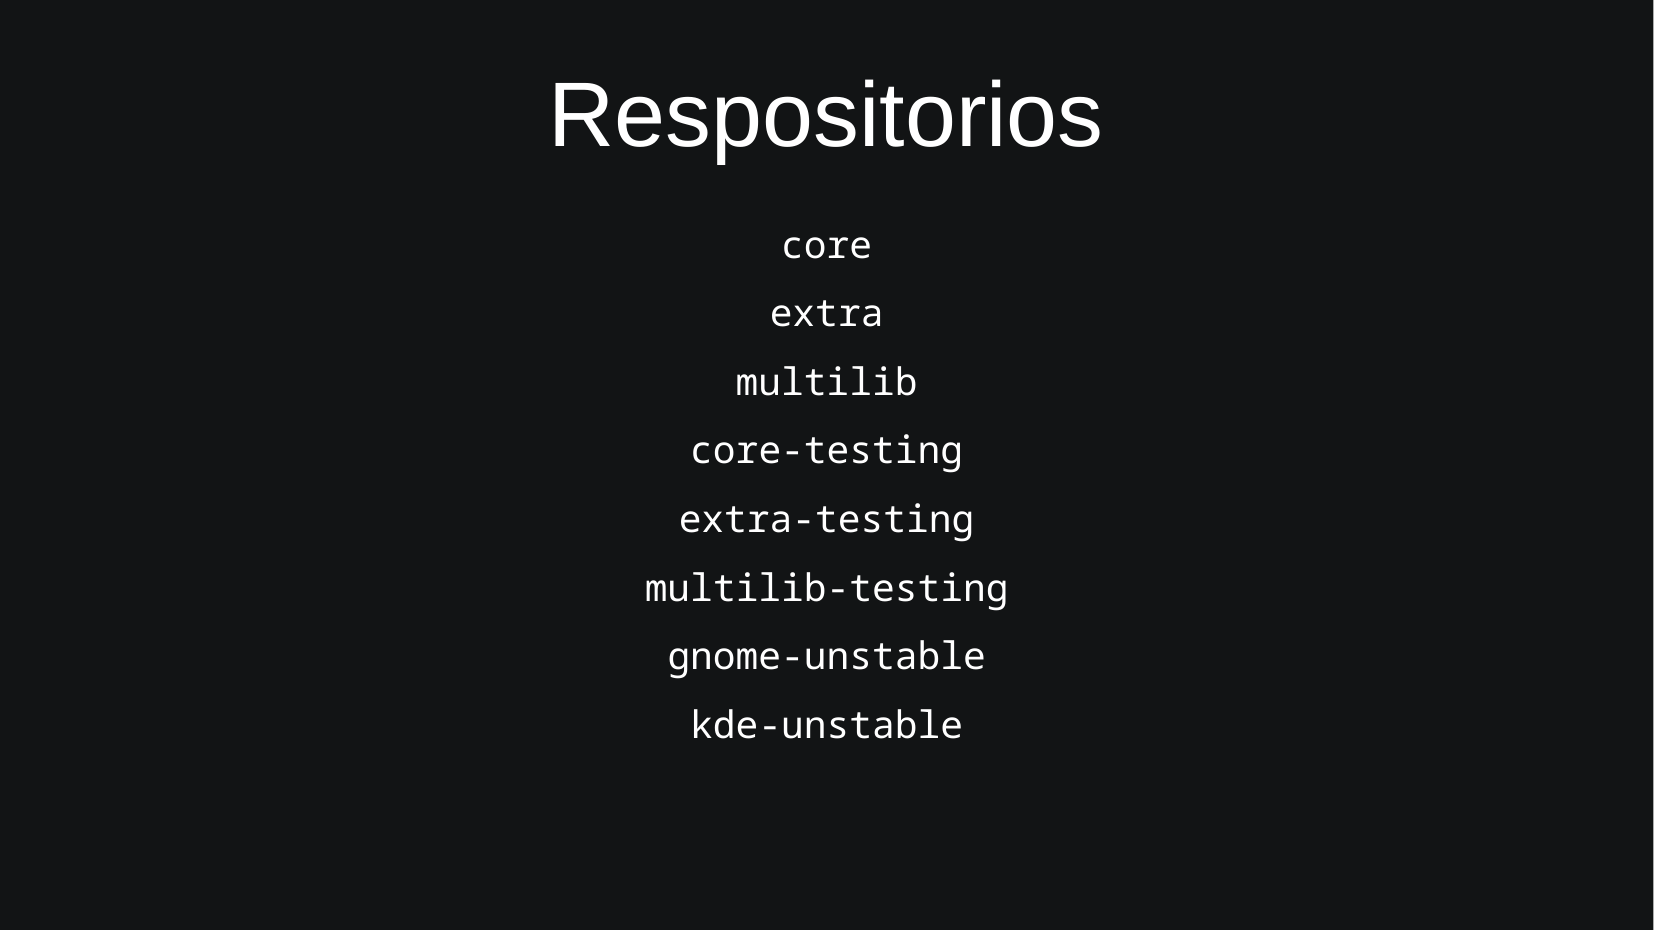

# Respositorios
core
extra
multilib
core-testing
extra-testing
multilib-testing
gnome-unstable
kde-unstable